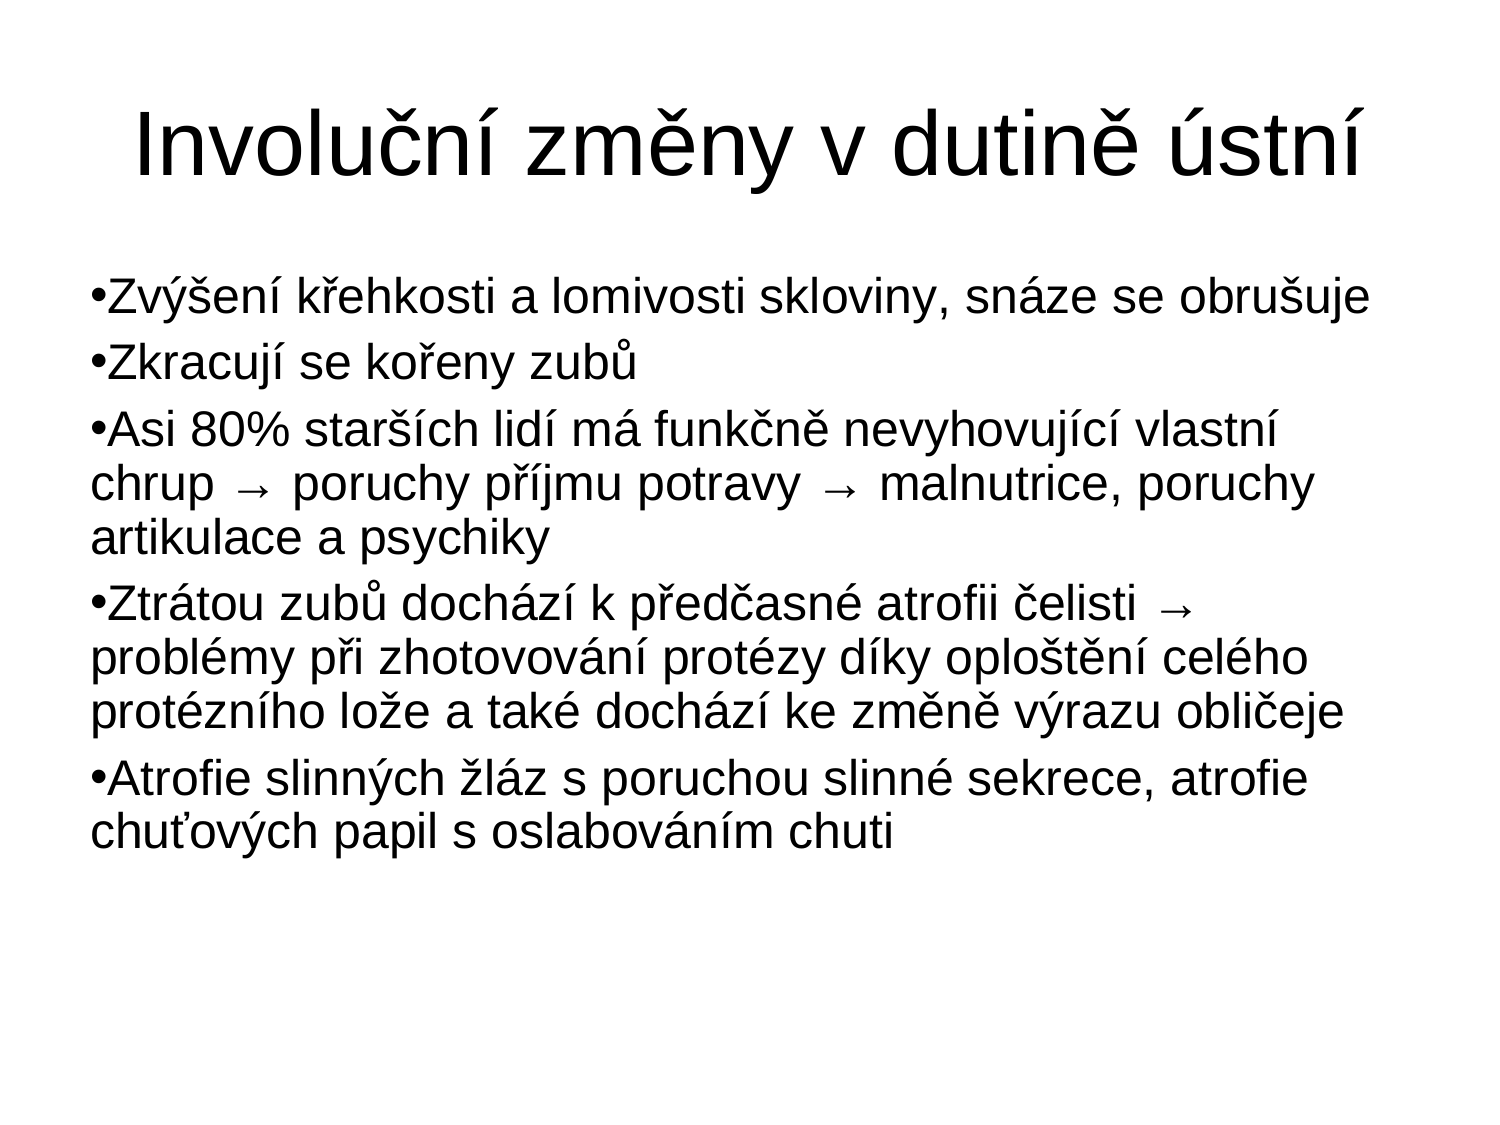

# Involuční změny v dutině ústní
Zvýšení křehkosti a lomivosti skloviny, snáze se obrušuje
Zkracují se kořeny zubů
Asi 80% starších lidí má funkčně nevyhovující vlastní chrup → poruchy příjmu potravy → malnutrice, poruchy artikulace a psychiky
Ztrátou zubů dochází k předčasné atrofii čelisti → problémy při zhotovování protézy díky oploštění celého protézního lože a také dochází ke změně výrazu obličeje
Atrofie slinných žláz s poruchou slinné sekrece, atrofie chuťových papil s oslabováním chuti